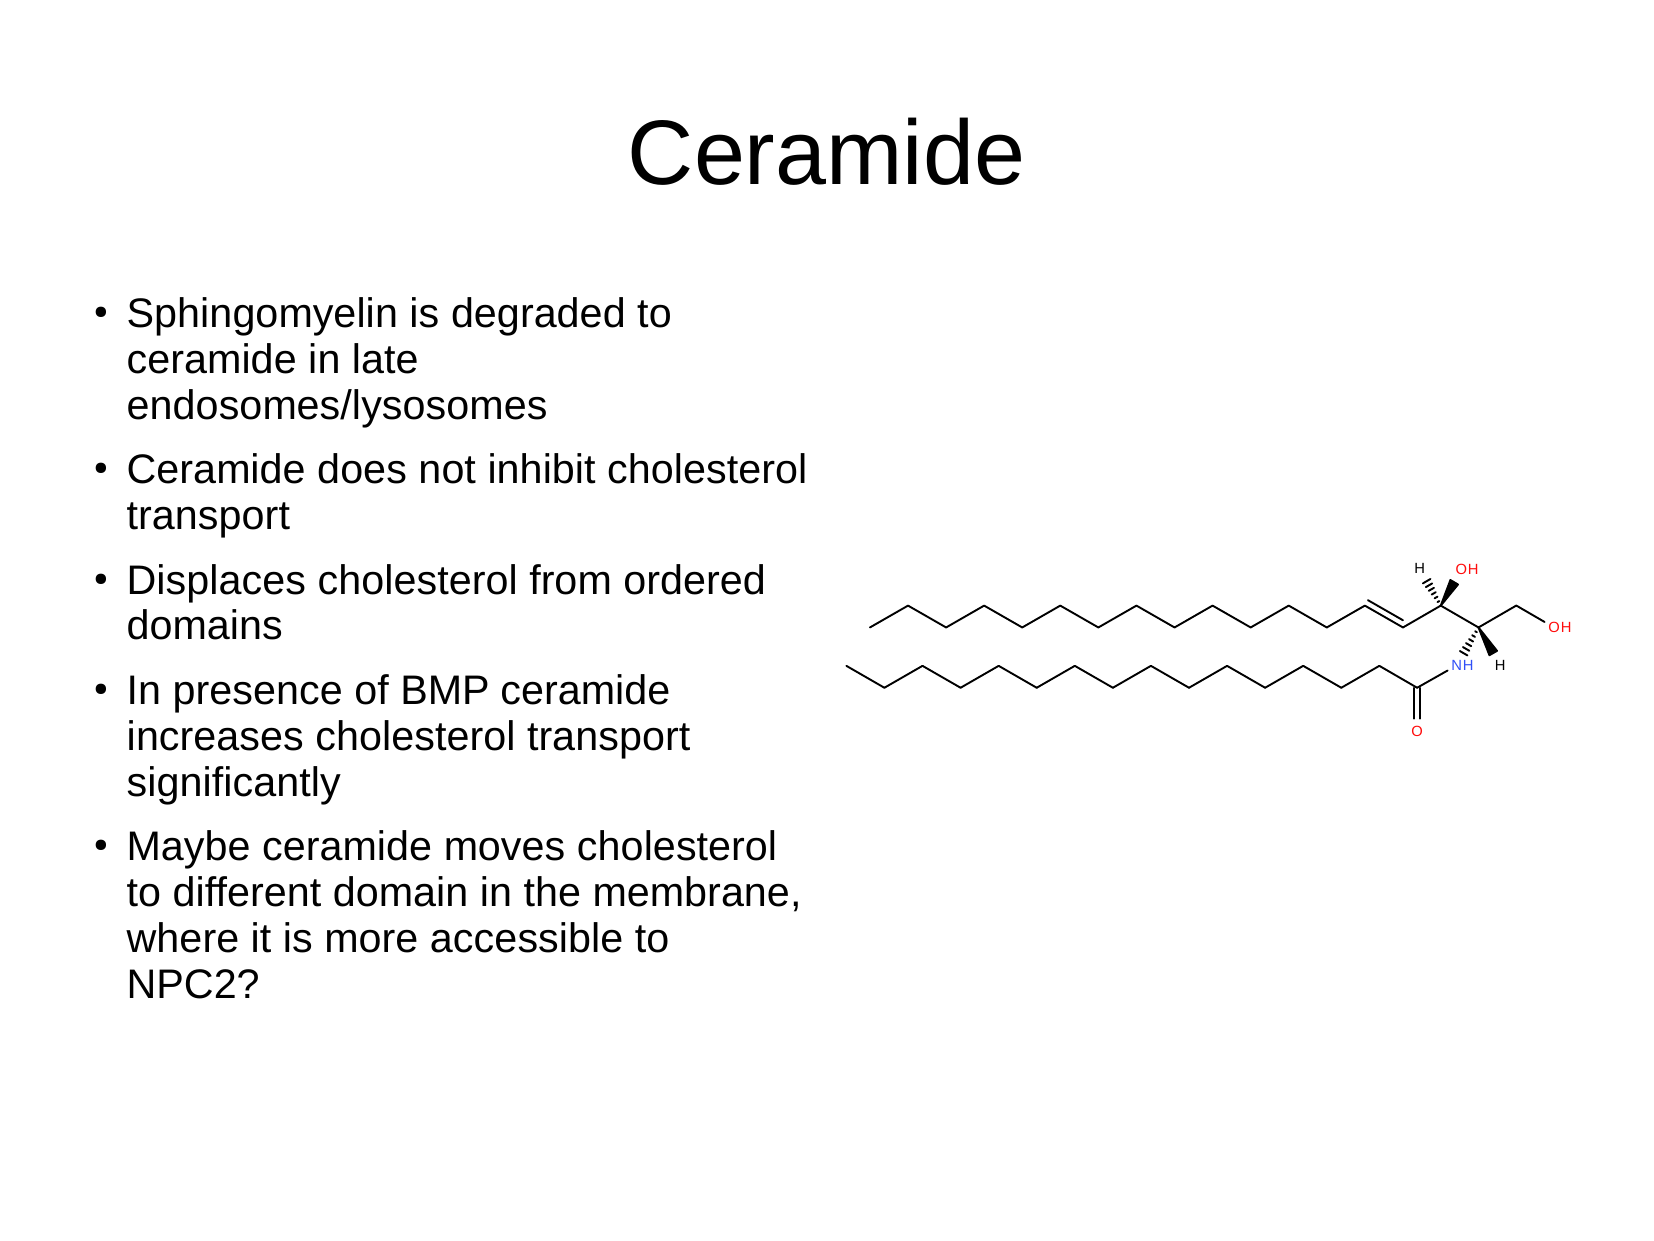

# Ceramide
Sphingomyelin is degraded to ceramide in late endosomes/lysosomes
Ceramide does not inhibit cholesterol transport
Displaces cholesterol from ordered domains
In presence of BMP ceramide increases cholesterol transport significantly
Maybe ceramide moves cholesterol to different domain in the membrane, where it is more accessible to NPC2?